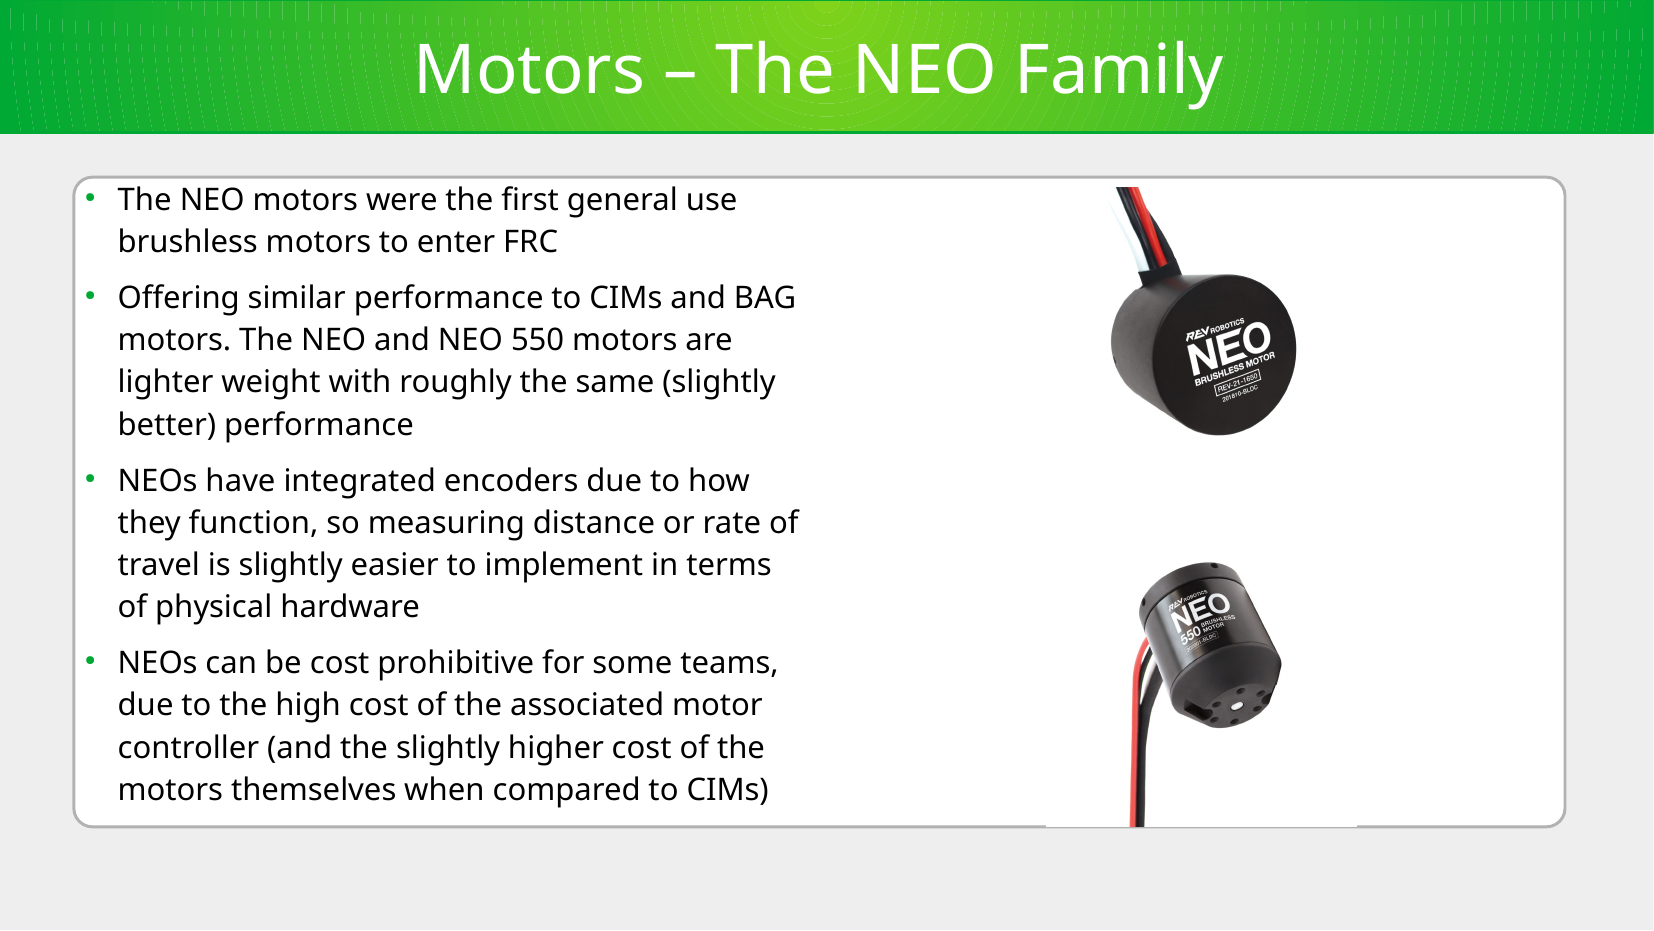

# Motors – The NEO Family
The NEO motors were the first general use brushless motors to enter FRC
Offering similar performance to CIMs and BAG motors. The NEO and NEO 550 motors are lighter weight with roughly the same (slightly better) performance
NEOs have integrated encoders due to how they function, so measuring distance or rate of travel is slightly easier to implement in terms of physical hardware
NEOs can be cost prohibitive for some teams, due to the high cost of the associated motor controller (and the slightly higher cost of the motors themselves when compared to CIMs)